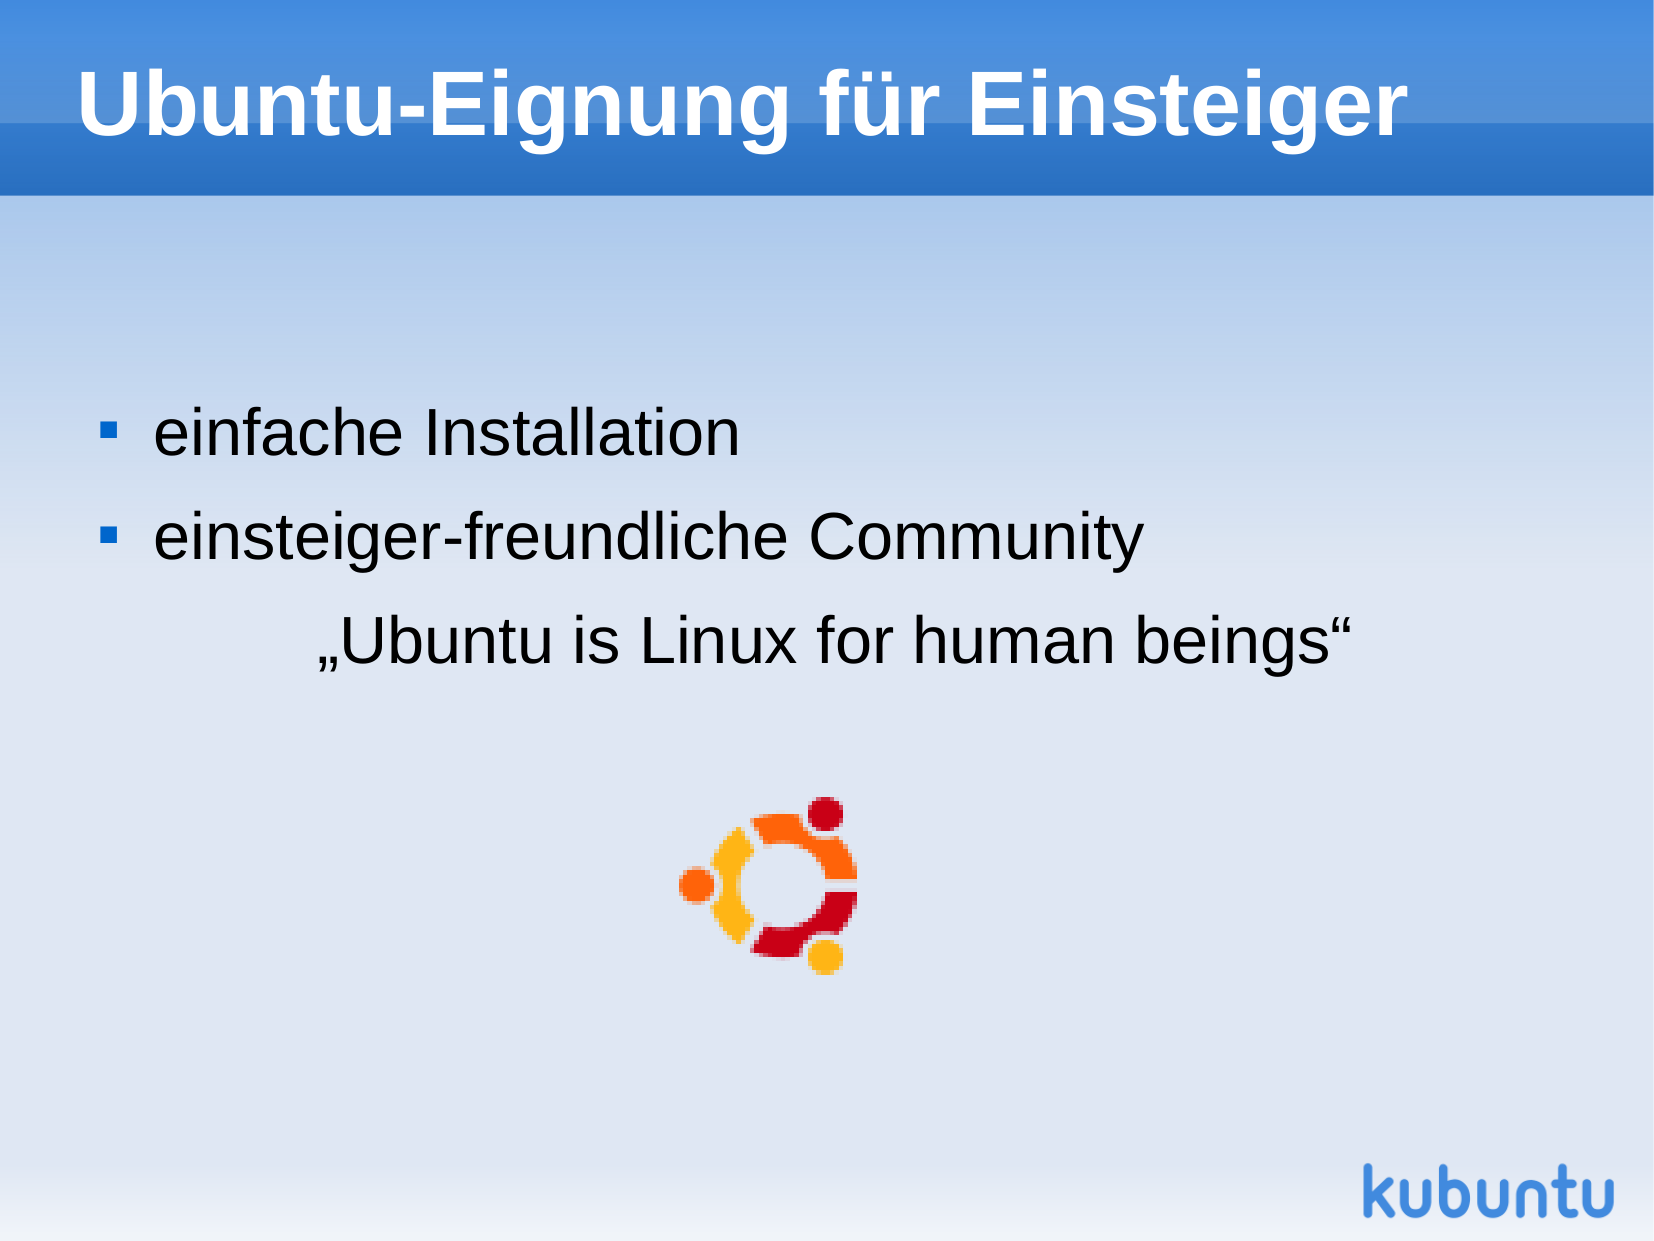

# Ubuntu-Eignung für Einsteiger
einfache Installation
einsteiger-freundliche Community
„Ubuntu is Linux for human beings“